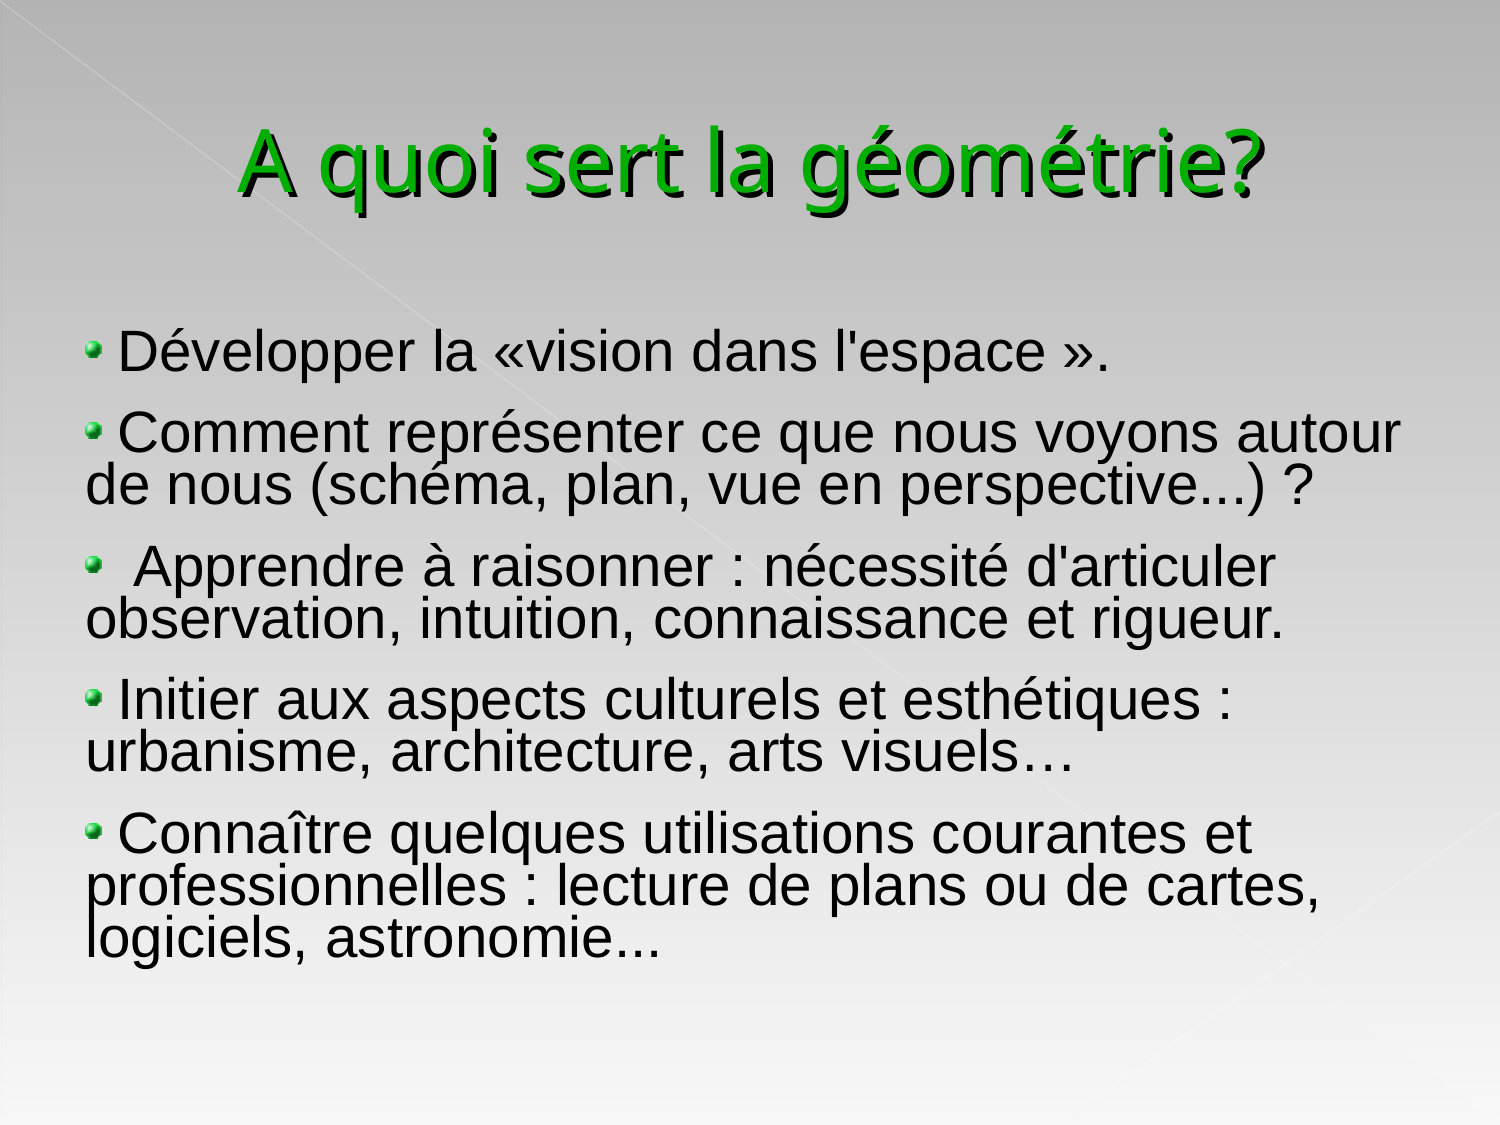

# A quoi sert la géométrie?
 Développer la «vision dans l'espace ».
 Comment représenter ce que nous voyons autour de nous (schéma, plan, vue en perspective...) ?
 Apprendre à raisonner : nécessité d'articuler observation, intuition, connaissance et rigueur.
 Initier aux aspects culturels et esthétiques : urbanisme, architecture, arts visuels…
 Connaître quelques utilisations courantes et professionnelles : lecture de plans ou de cartes, logiciels, astronomie...